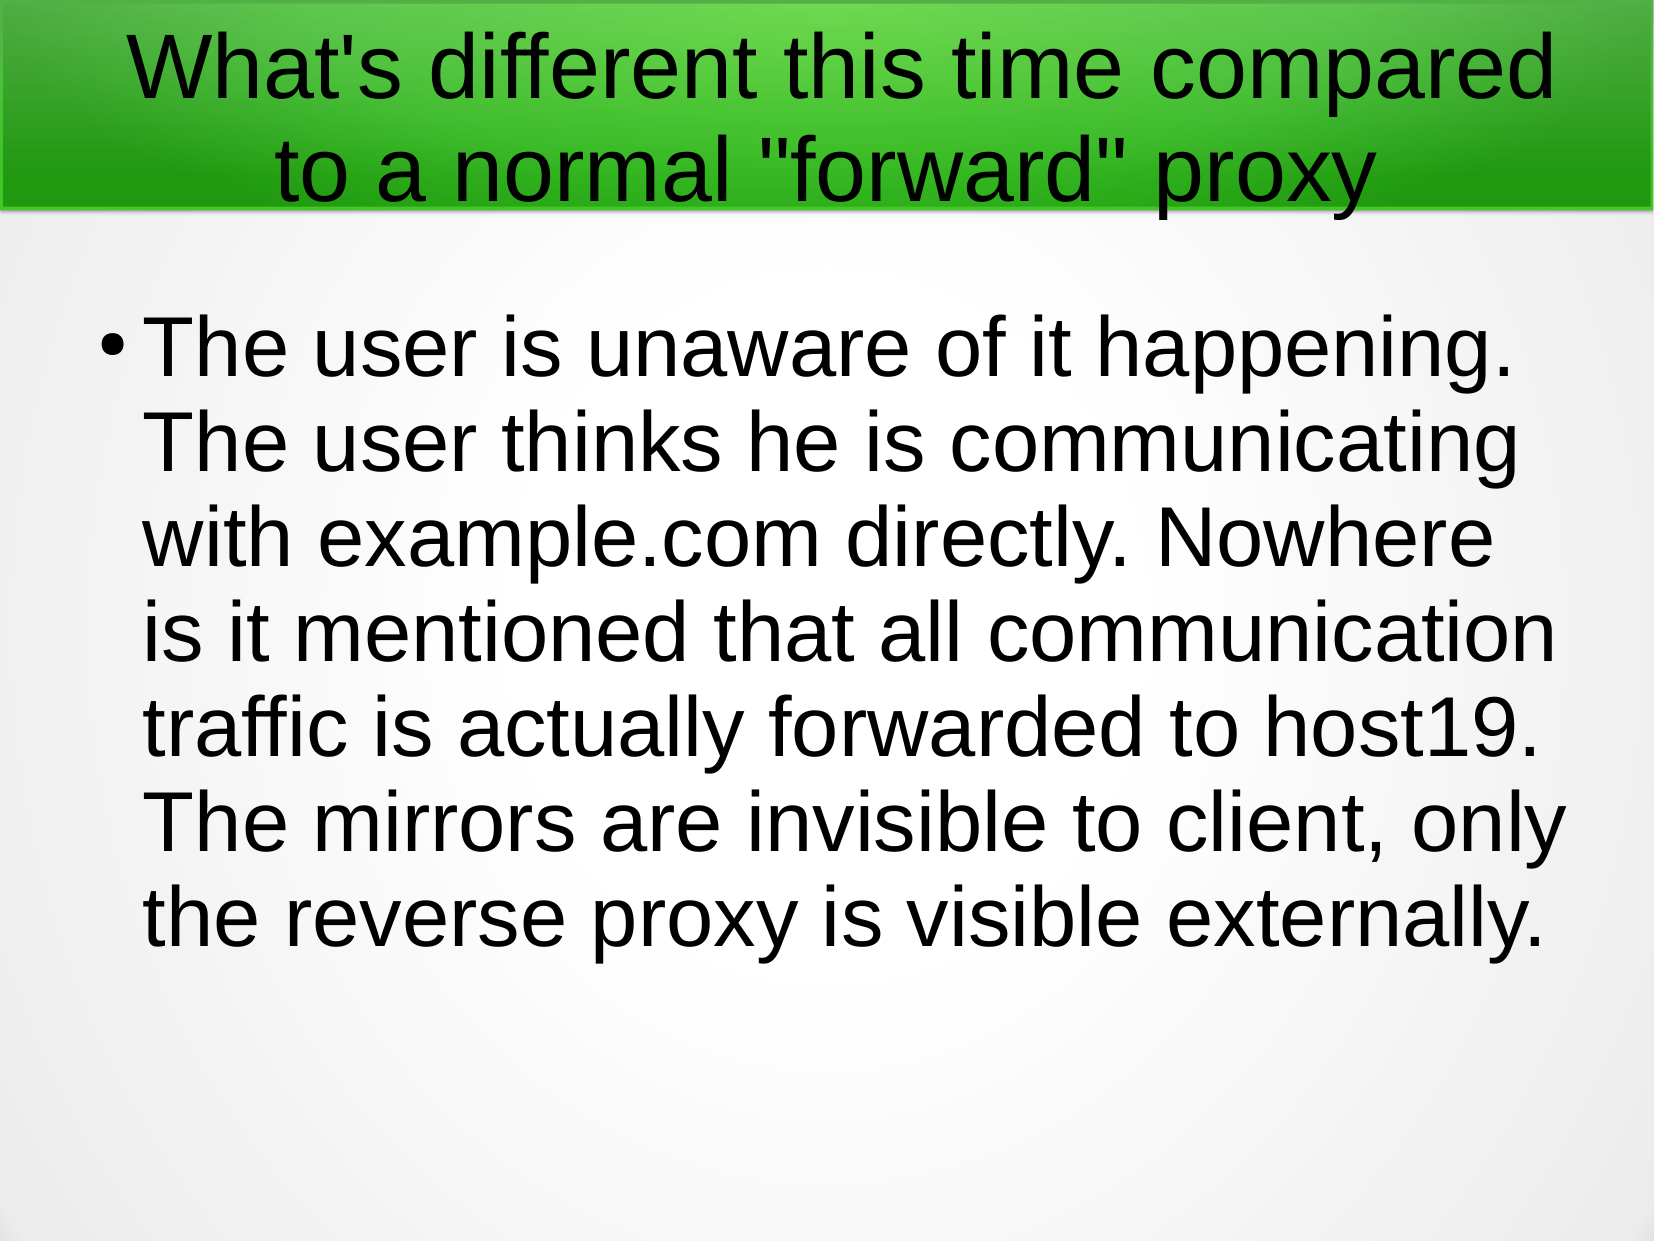

# What's different this time compared to a normal "forward" proxy
The user is unaware of it happening. The user thinks he is communicating with example.com directly. Nowhere is it mentioned that all communication traffic is actually forwarded to host19. The mirrors are invisible to client, only the reverse proxy is visible externally.